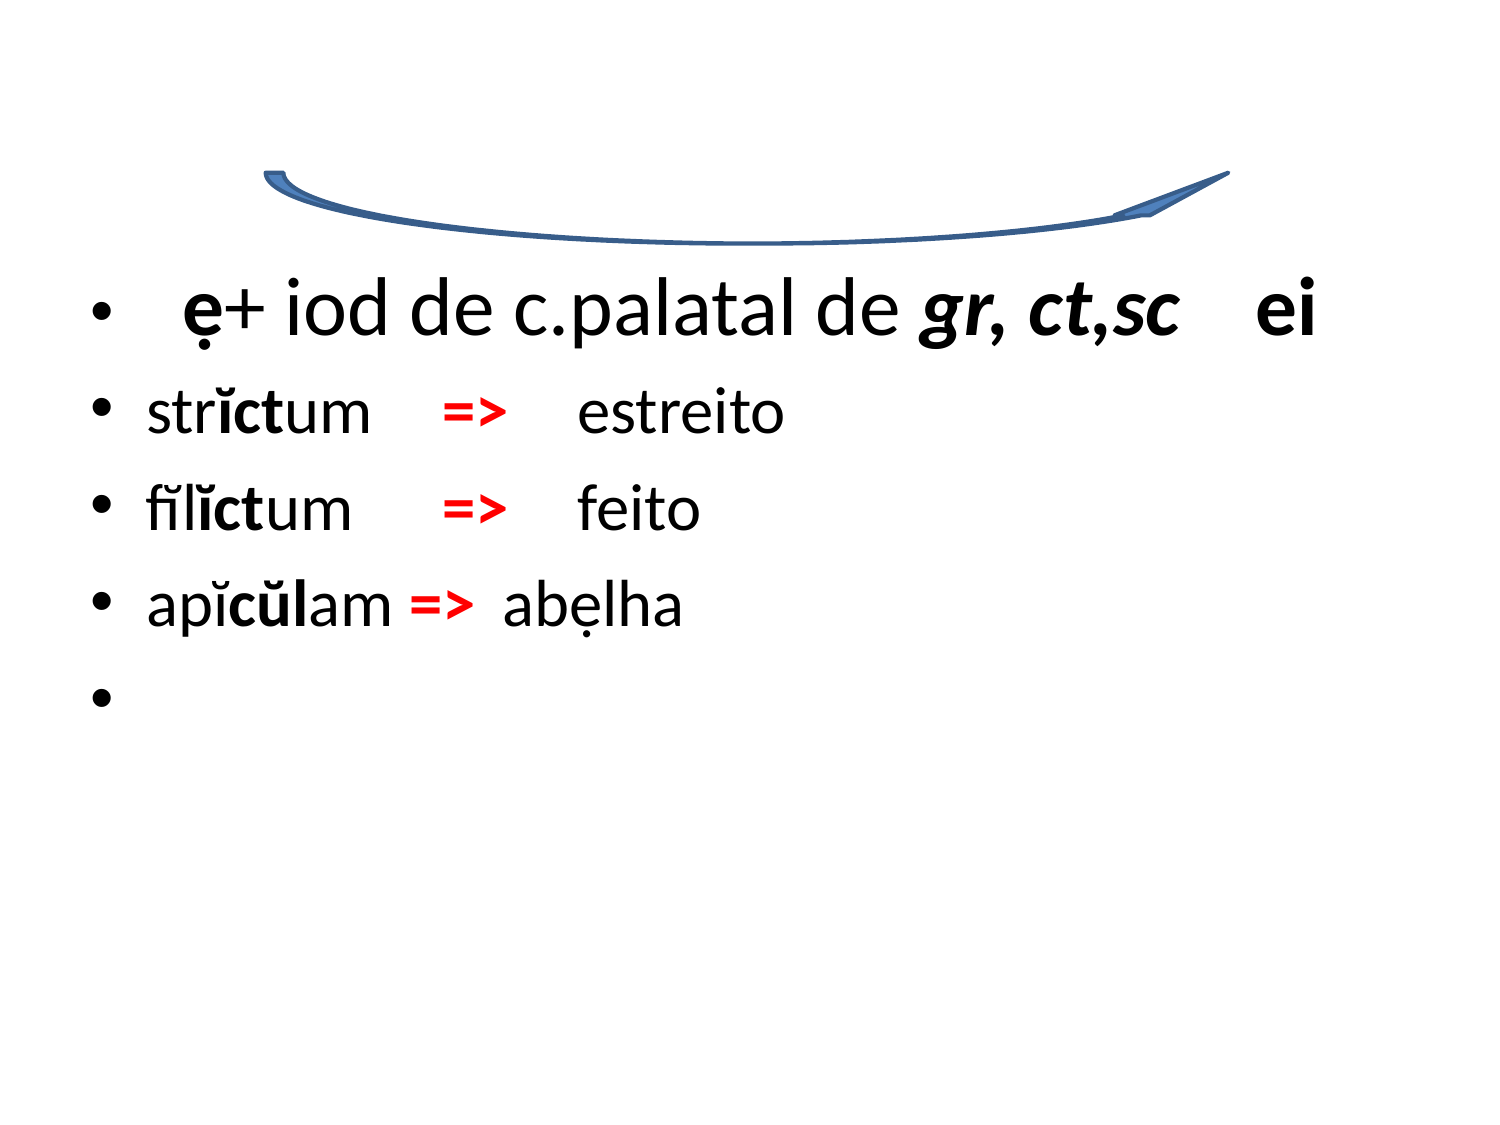

# ẹ+ iod de c.palatal de gr, ct,sc ei
strĭctum	 => 	estreito
fĭlĭctum	 => 	feito
apĭcŭlam => 	abẹlha